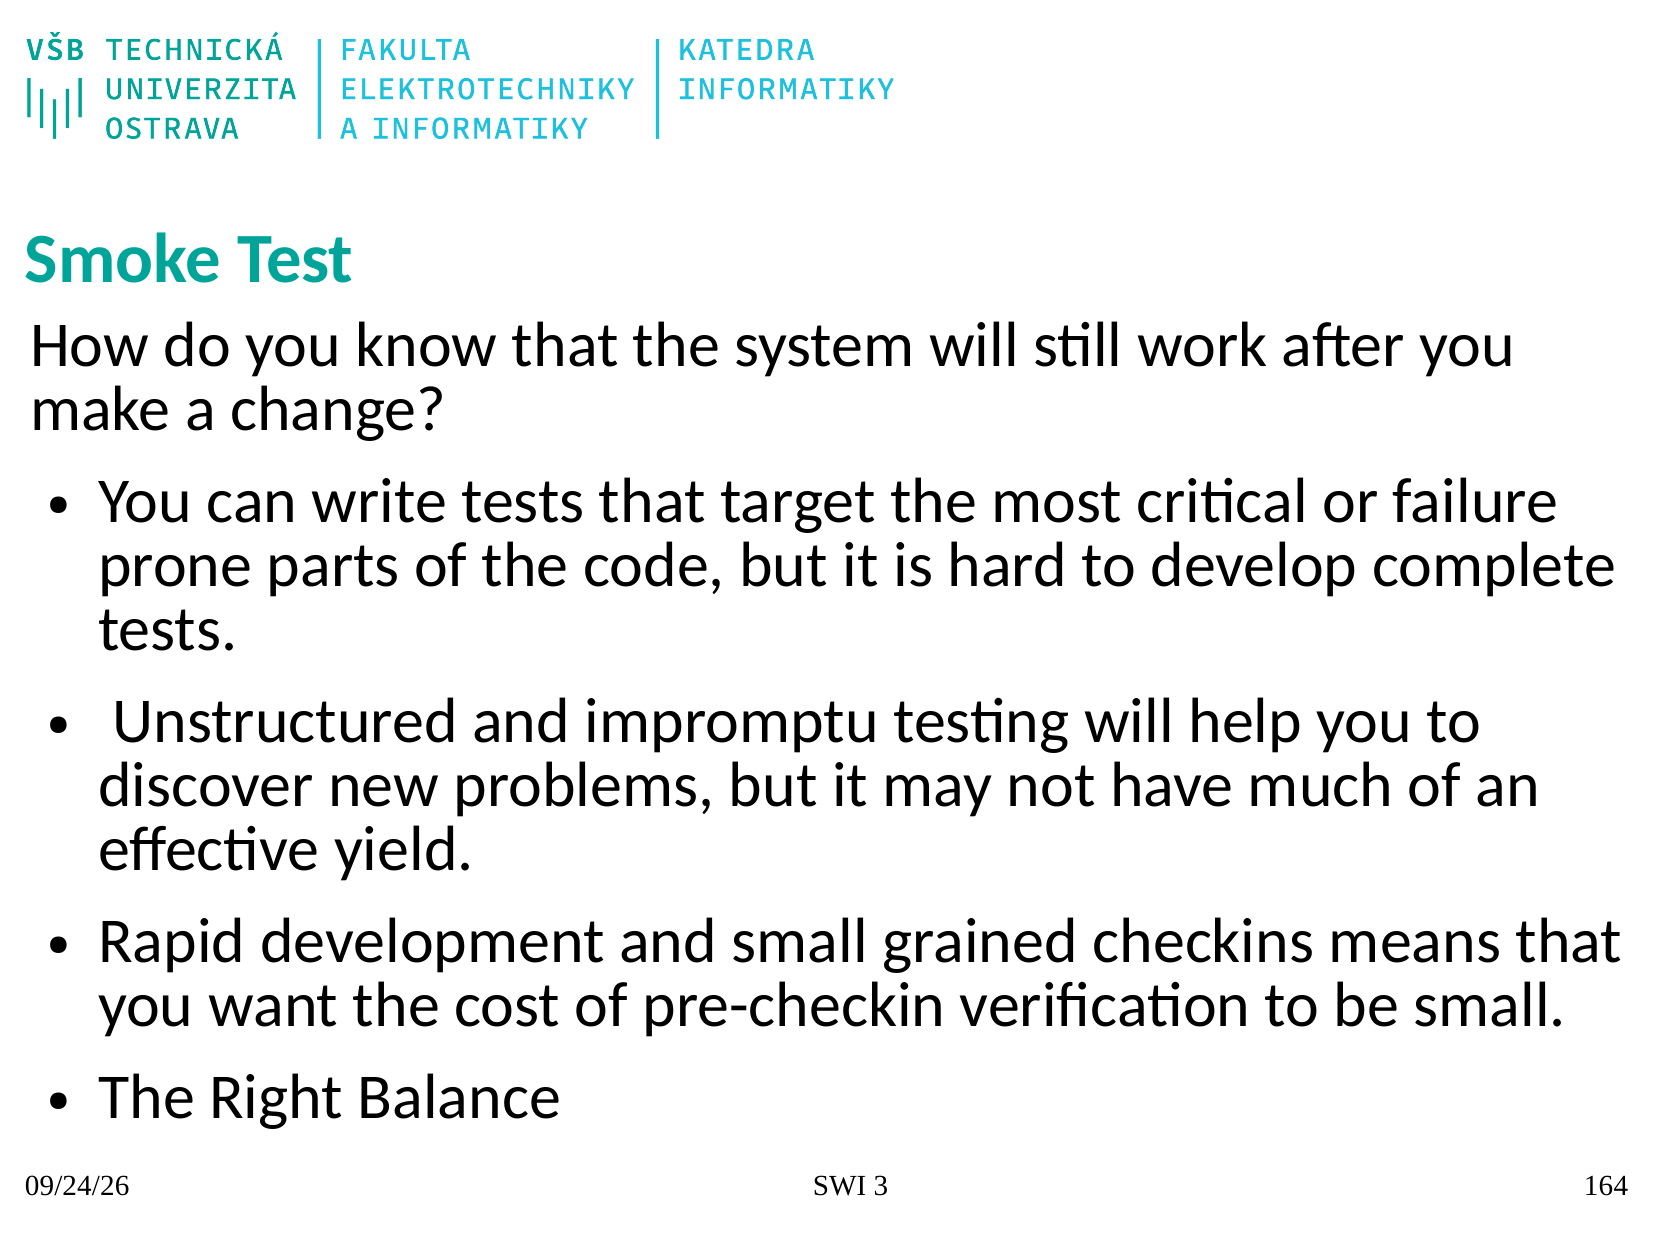

# Smoke Test
How do you know that the system will still work after you make a change?
You can write tests that target the most critical or failure prone parts of the code, but it is hard to develop complete tests.
 Unstructured and impromptu testing will help you to discover new problems, but it may not have much of an effective yield.
Rapid development and small grained checkins means that you want the cost of pre-checkin verification to be small.
The Right Balance
SWI 3
164